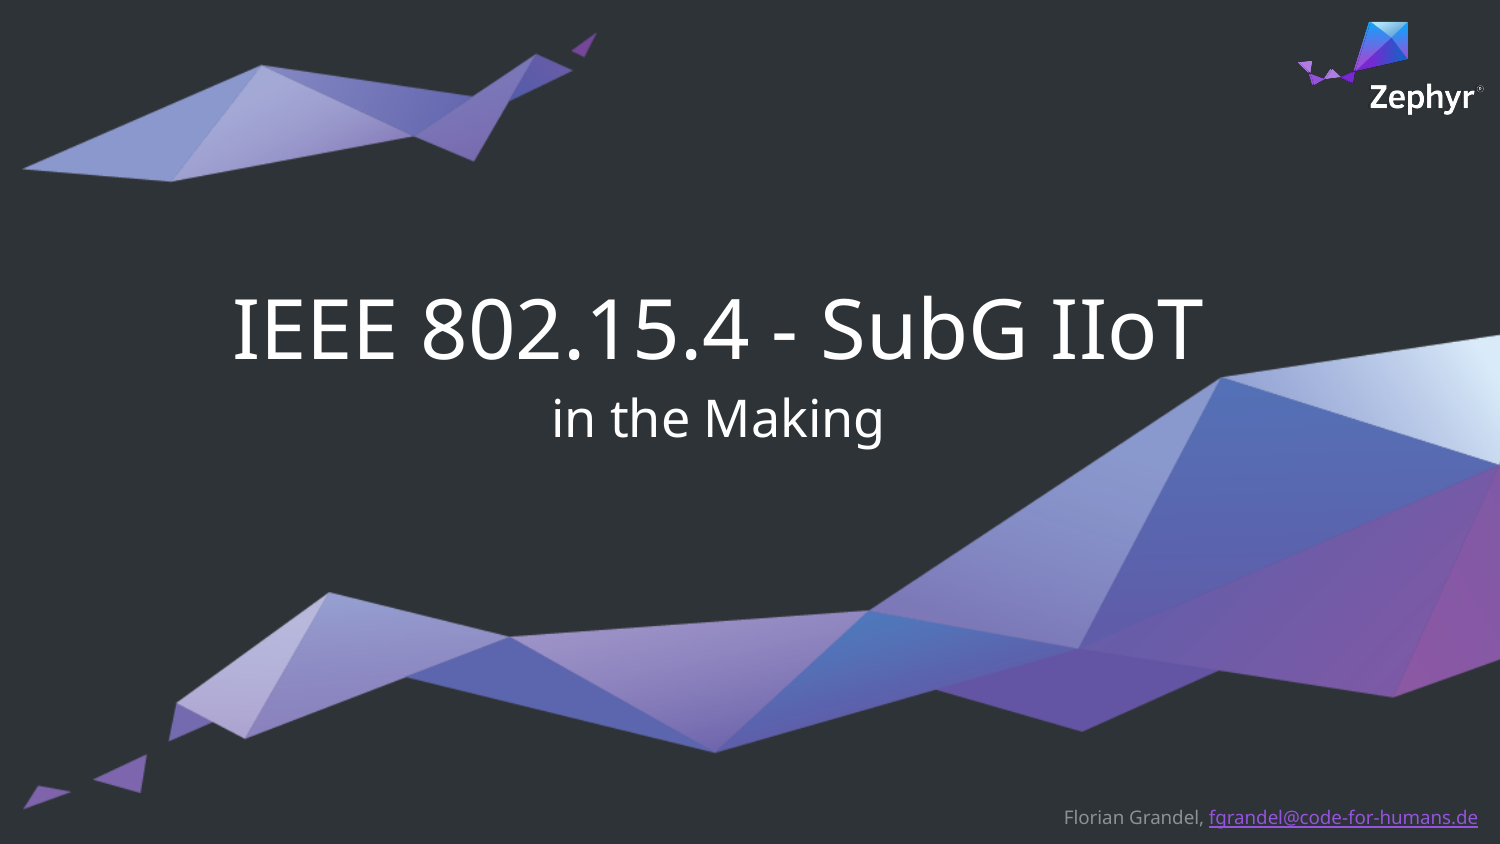

# IEEE 802.15.4 - SubG IIoT in the Making
Florian Grandel, fgrandel@code-for-humans.de